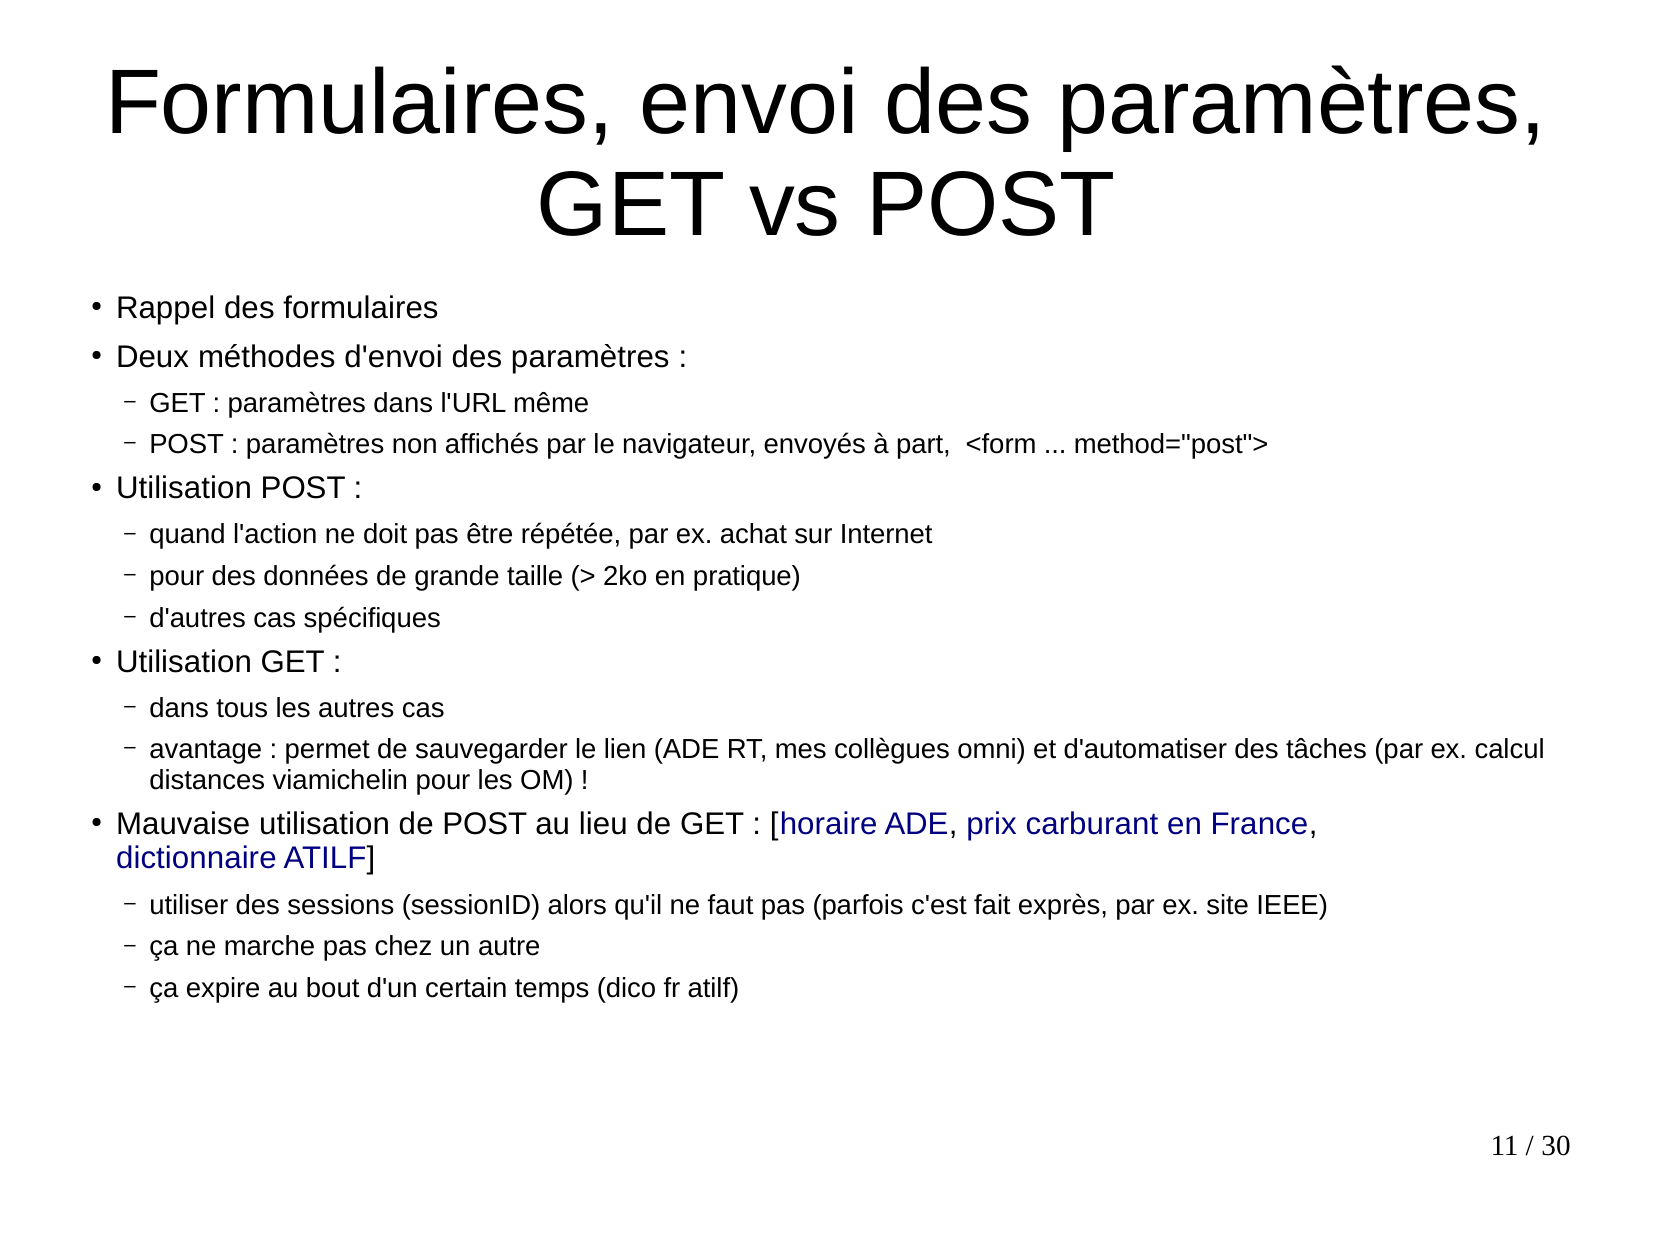

# Formulaires, envoi des paramètres, GET vs POST
Rappel des formulaires
Deux méthodes d'envoi des paramètres :
GET : paramètres dans l'URL même
POST : paramètres non affichés par le navigateur, envoyés à part, <form ... method="post">
Utilisation POST :
quand l'action ne doit pas être répétée, par ex. achat sur Internet
pour des données de grande taille (> 2ko en pratique)
d'autres cas spécifiques
Utilisation GET :
dans tous les autres cas
avantage : permet de sauvegarder le lien (ADE RT, mes collègues omni) et d'automatiser des tâches (par ex. calcul distances viamichelin pour les OM) !
Mauvaise utilisation de POST au lieu de GET : [horaire ADE, prix carburant en France, dictionnaire ATILF]
utiliser des sessions (sessionID) alors qu'il ne faut pas (parfois c'est fait exprès, par ex. site IEEE)
ça ne marche pas chez un autre
ça expire au bout d'un certain temps (dico fr atilf)
11